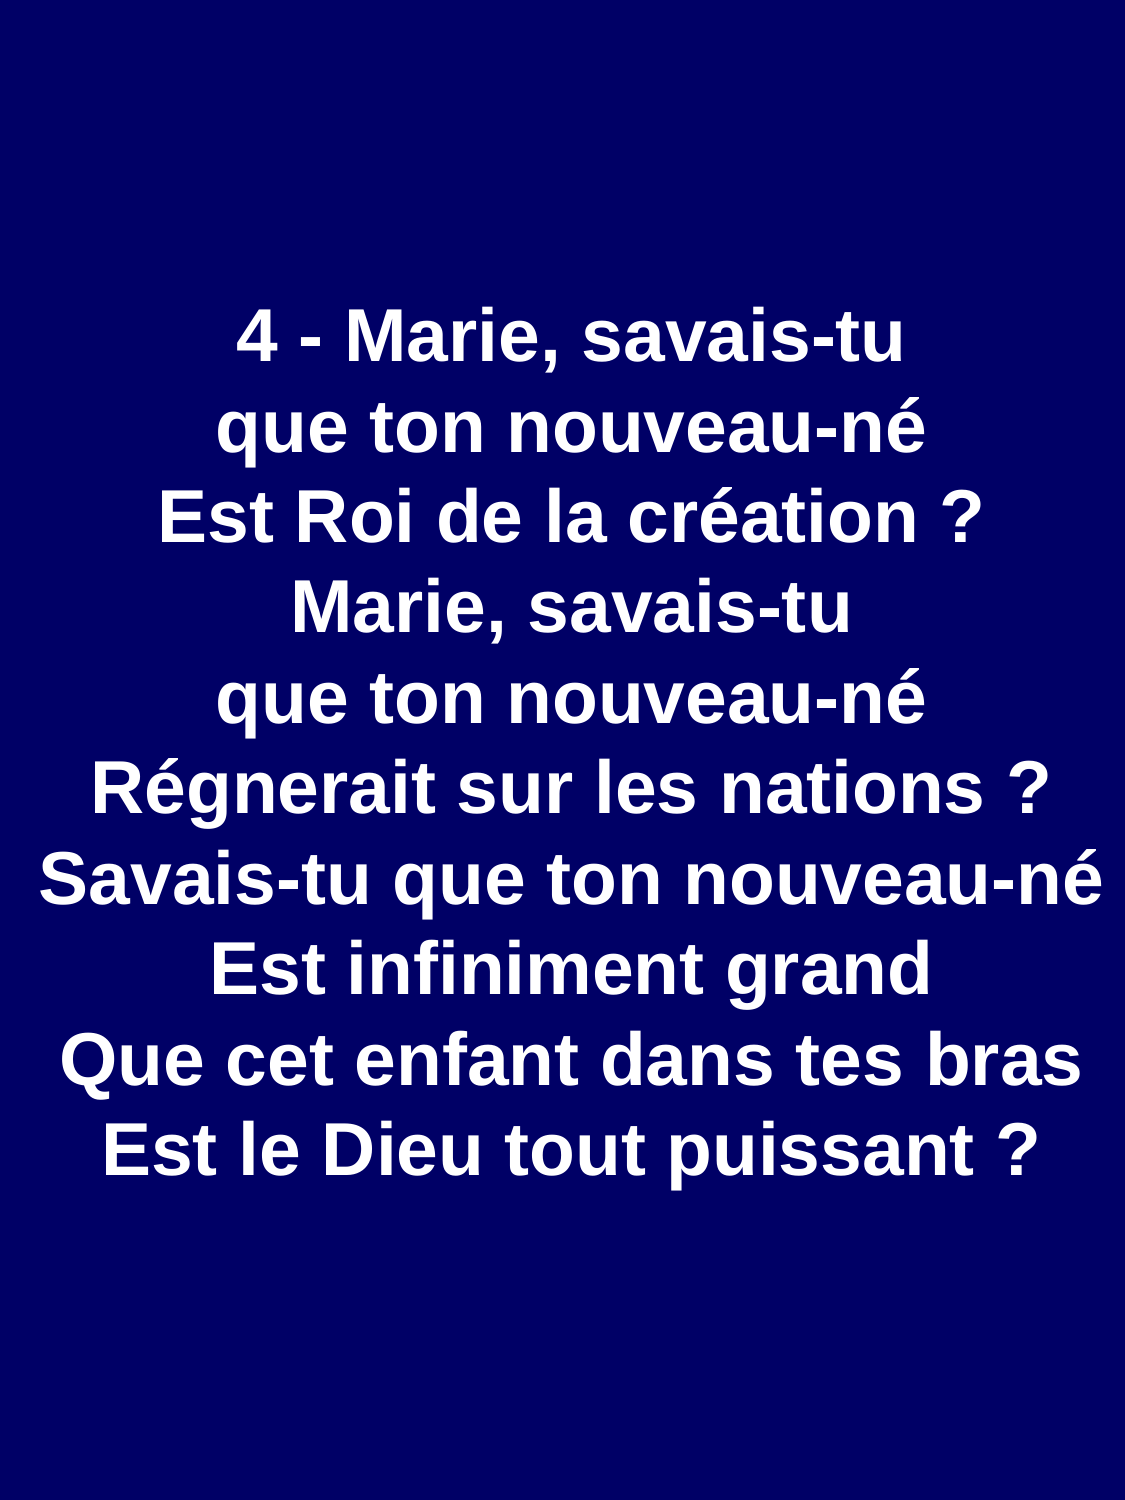

4 - Marie, savais-tu
que ton nouveau-né
Est Roi de la création ?
Marie, savais-tu
que ton nouveau-né
Régnerait sur les nations ?
Savais-tu que ton nouveau-né
Est infiniment grand
Que cet enfant dans tes bras
Est le Dieu tout puissant ?